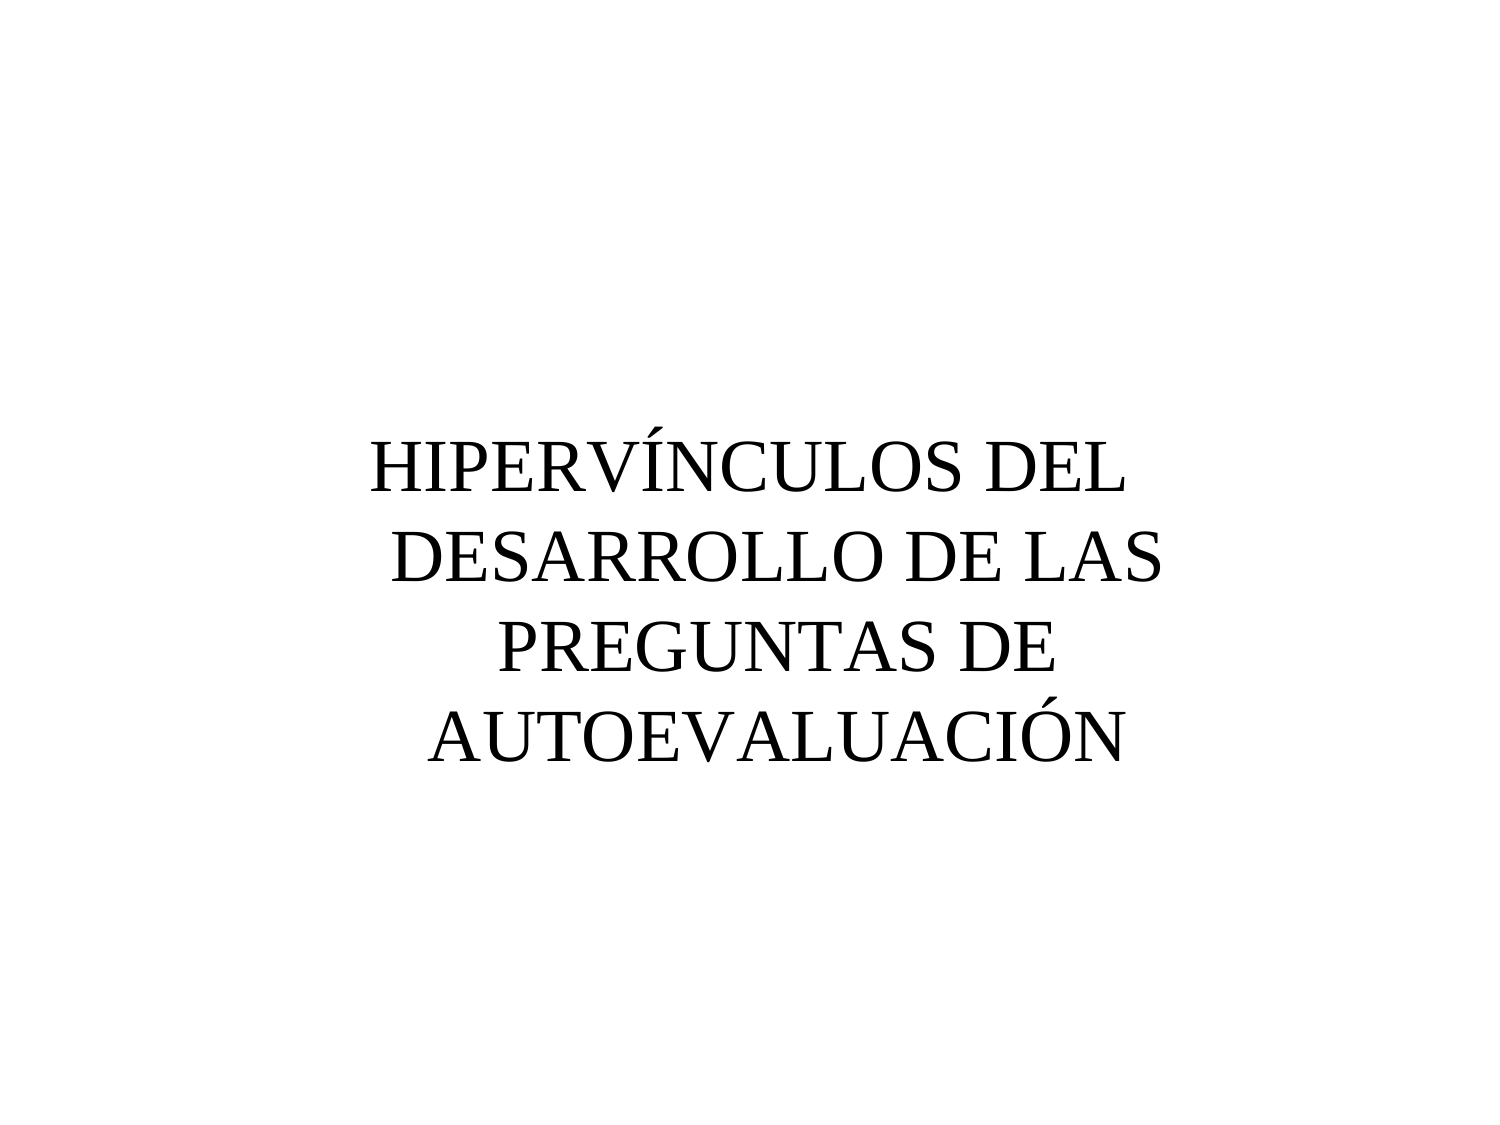

#
HIPERVÍNCULOS DEL DESARROLLO DE LAS PREGUNTAS DE AUTOEVALUACIÓN